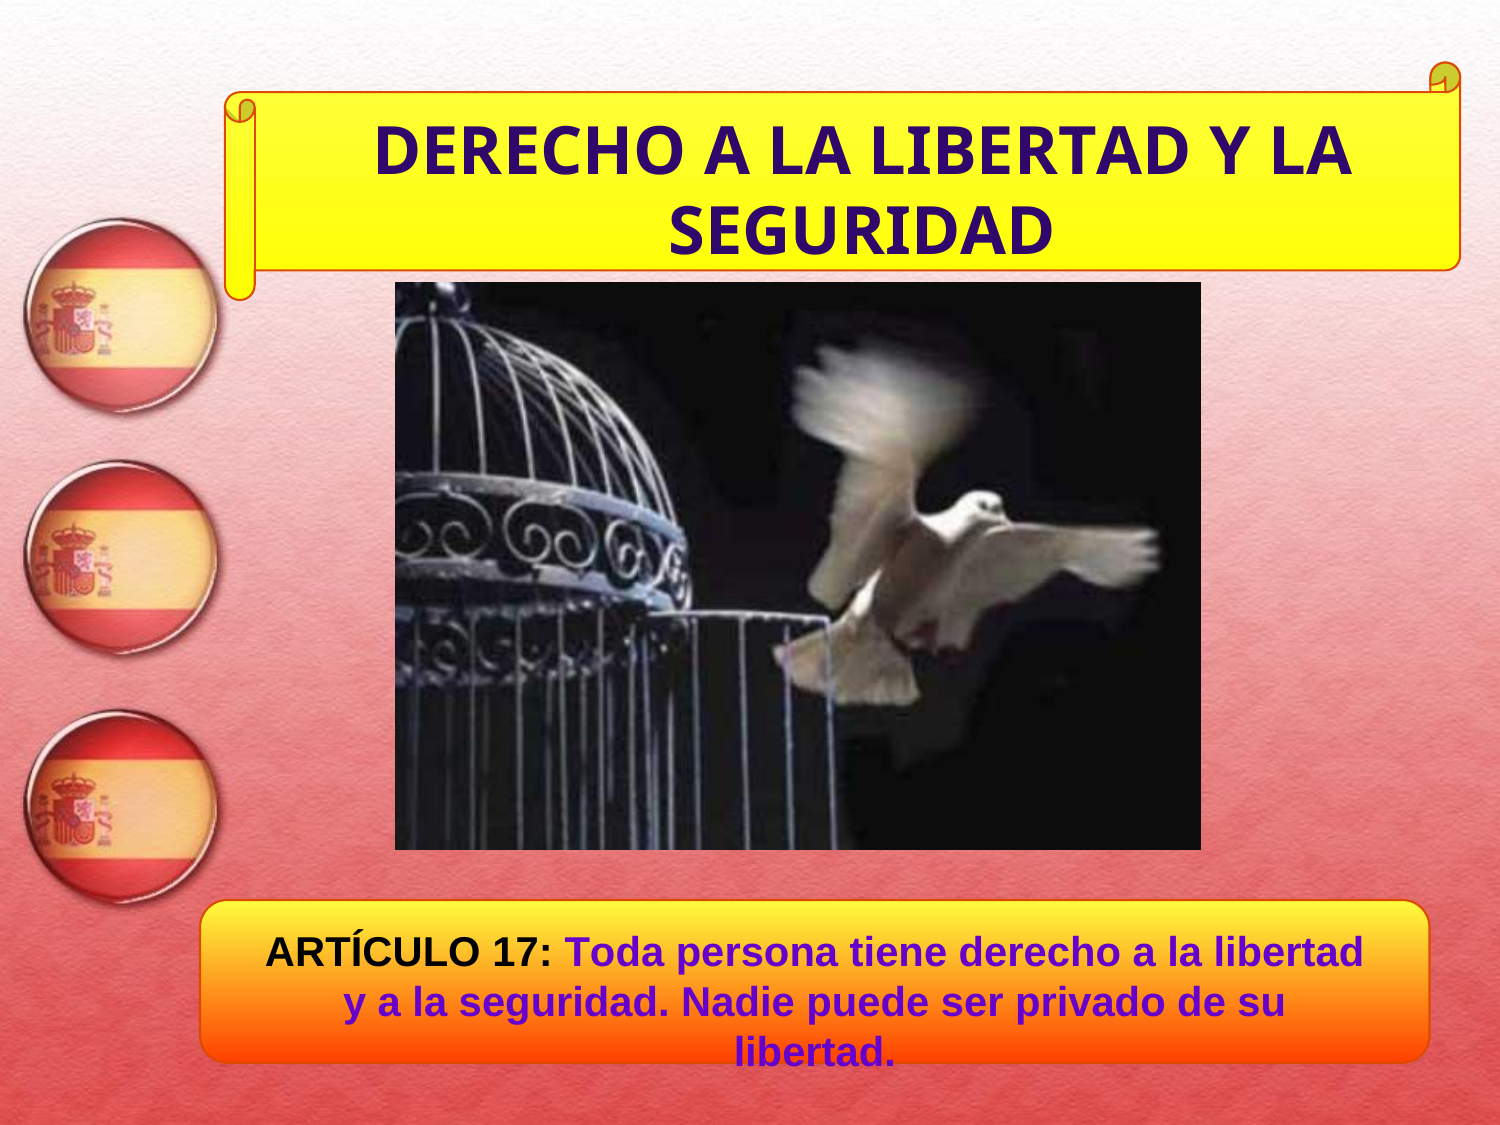

DERECHO A LA LIBERTAD Y LA SEGURIDAD
ARTÍCULO 17: Toda persona tiene derecho a la libertad y a la seguridad. Nadie puede ser privado de su libertad.
28